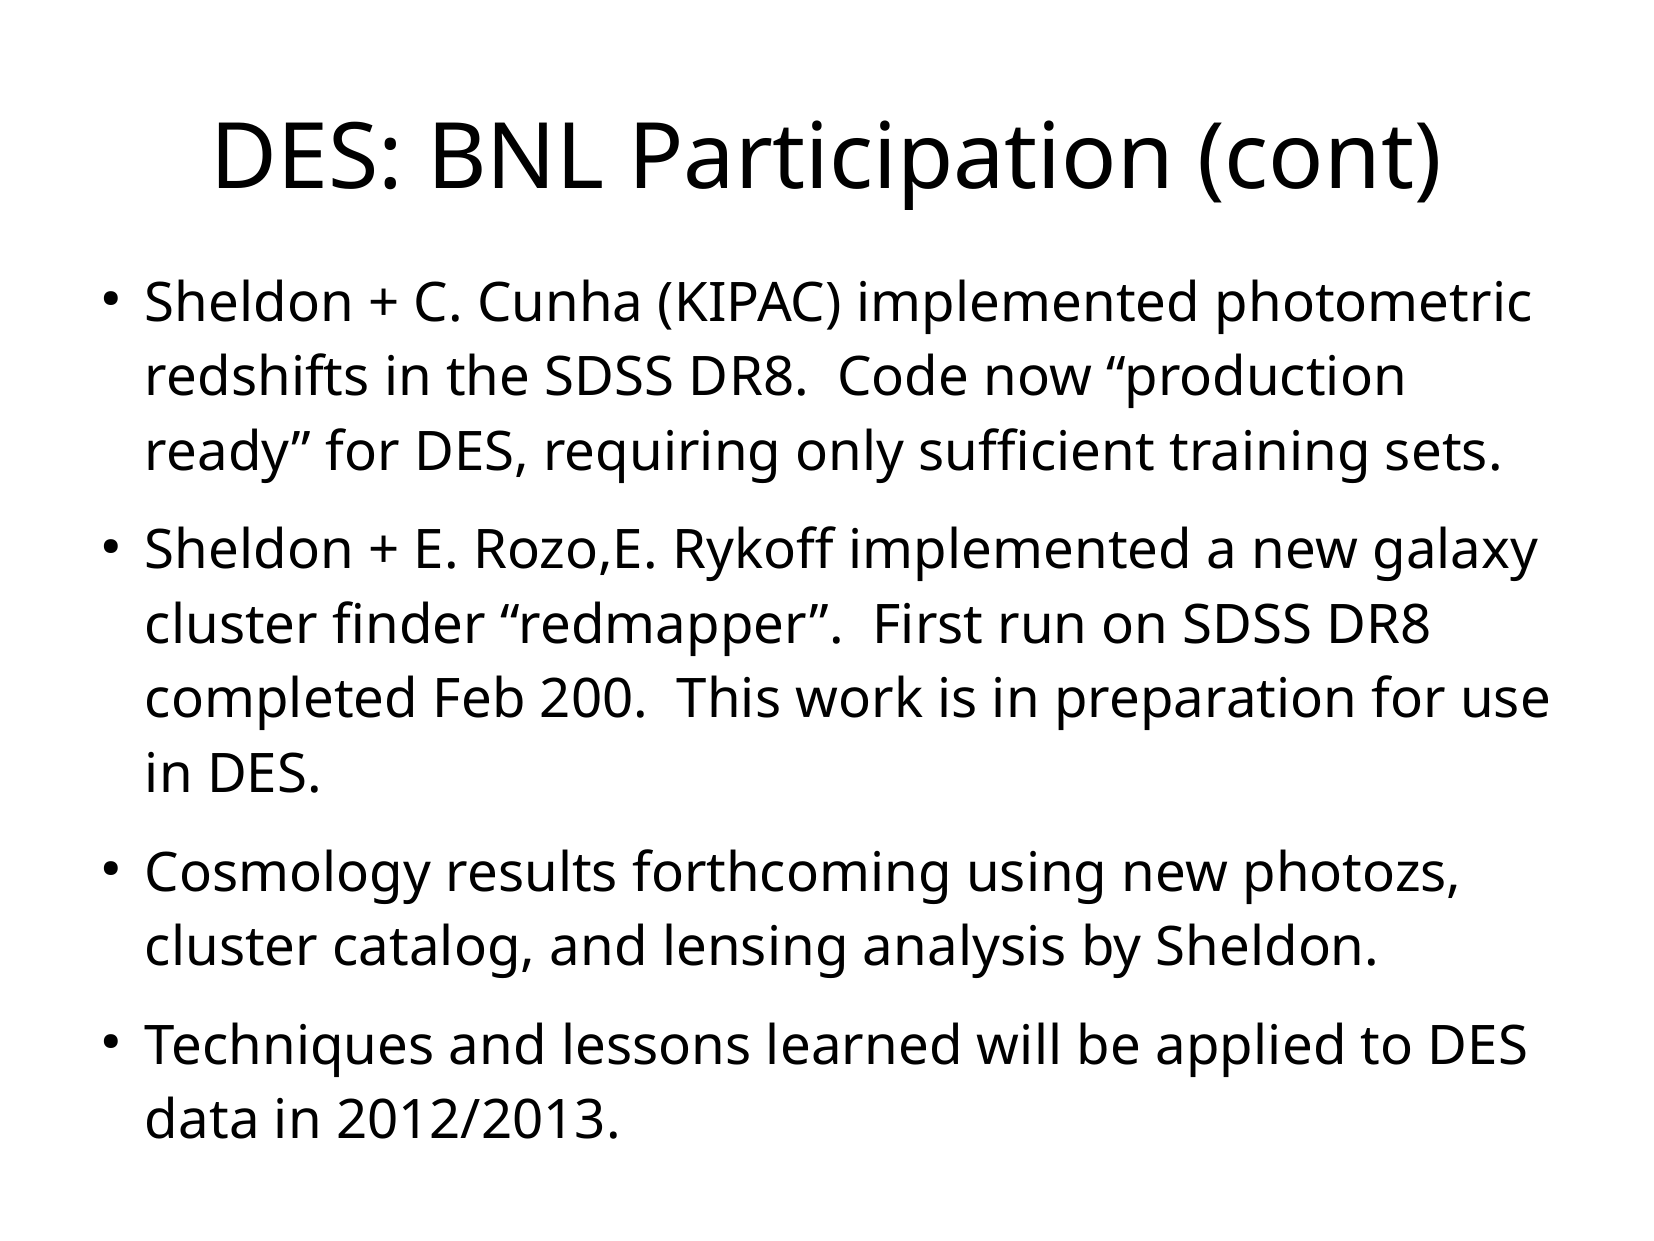

# DES: BNL Participation (cont)
Sheldon + C. Cunha (KIPAC) implemented photometric redshifts in the SDSS DR8. Code now “production ready” for DES, requiring only sufficient training sets.
Sheldon + E. Rozo,E. Rykoff implemented a new galaxy cluster finder “redmapper”. First run on SDSS DR8 completed Feb 200. This work is in preparation for use in DES.
Cosmology results forthcoming using new photozs, cluster catalog, and lensing analysis by Sheldon.
Techniques and lessons learned will be applied to DES data in 2012/2013.